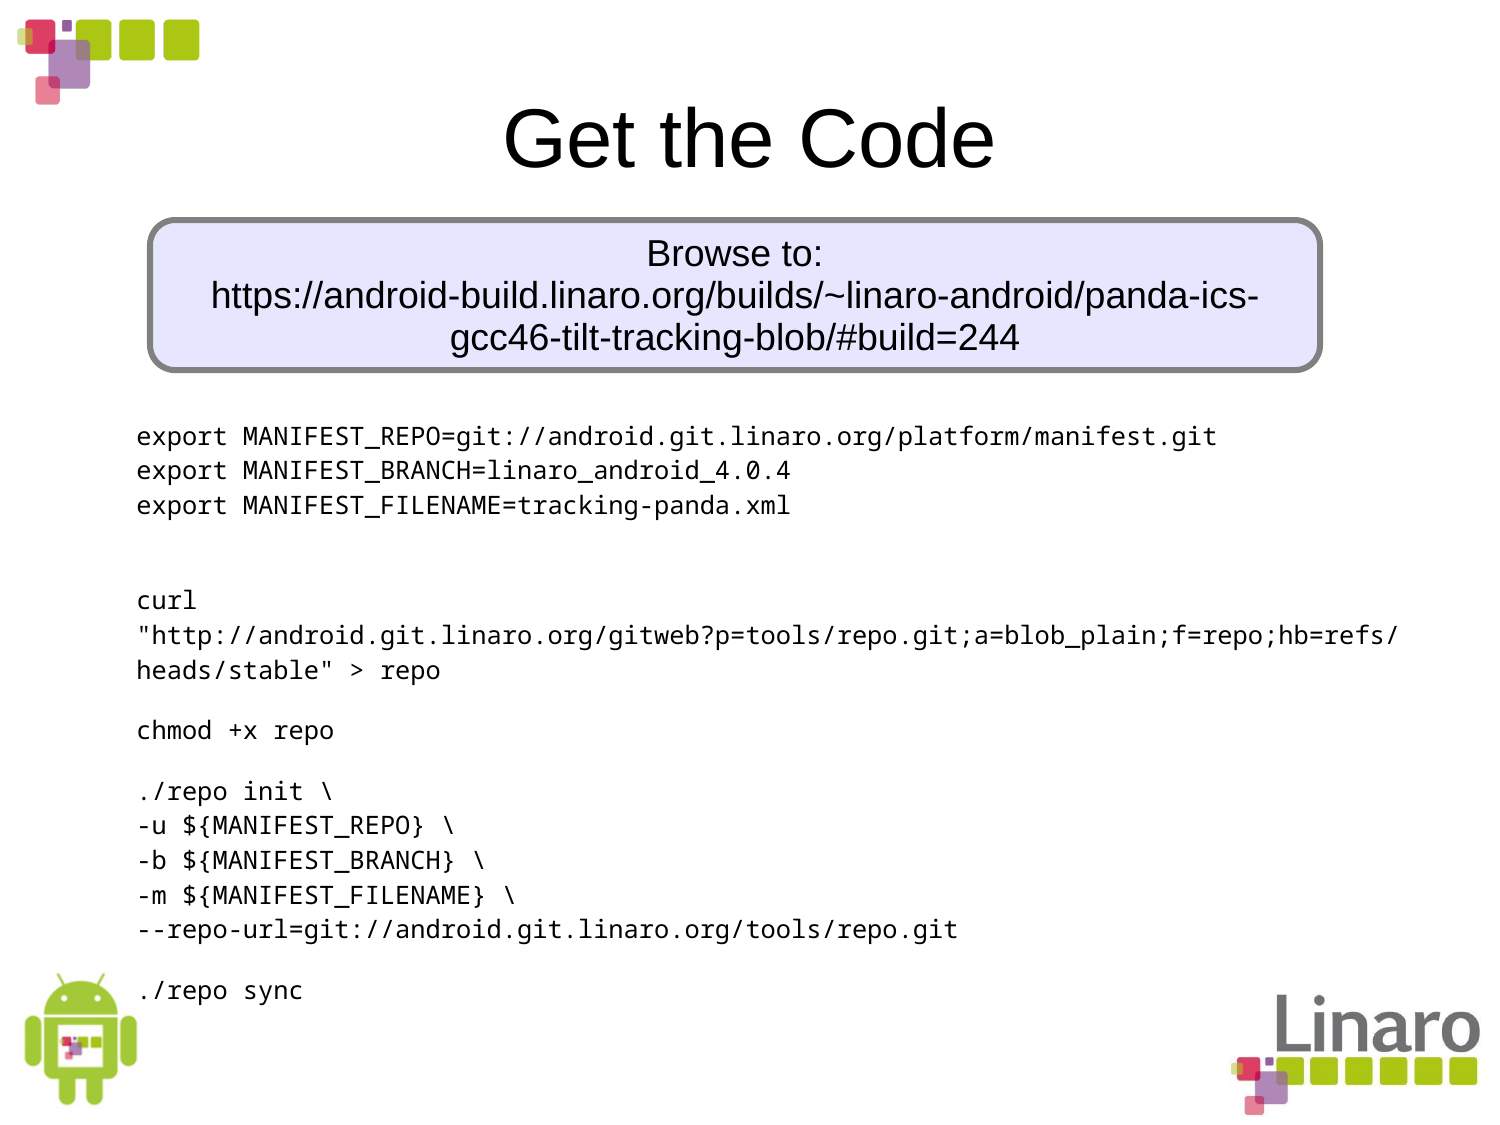

# Get the Code
Browse to:
https://android-build.linaro.org/builds/~linaro-android/panda-ics-gcc46-tilt-tracking-blob/#build=244
export MANIFEST_REPO=git://android.git.linaro.org/platform/manifest.git
export MANIFEST_BRANCH=linaro_android_4.0.4
export MANIFEST_FILENAME=tracking-panda.xml
curl "http://android.git.linaro.org/gitweb?p=tools/repo.git;a=blob_plain;f=repo;hb=refs/heads/stable" > repo
chmod +x repo
./repo init \
-u ${MANIFEST_REPO} \
-b ${MANIFEST_BRANCH} \
-m ${MANIFEST_FILENAME} \
--repo-url=git://android.git.linaro.org/tools/repo.git
./repo sync